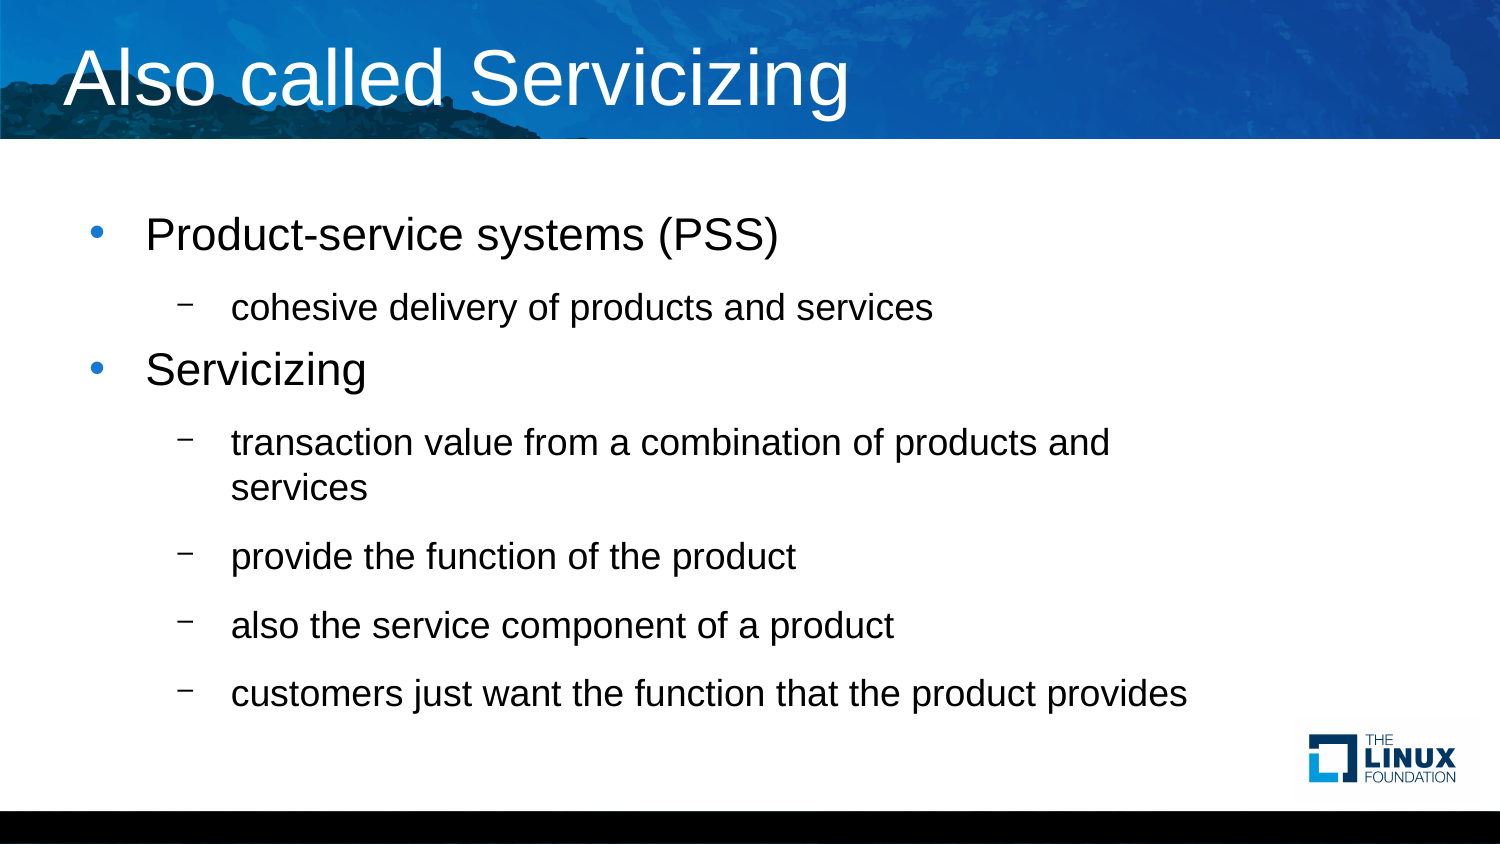

# Also called Servicizing
Product-service systems (PSS)
cohesive delivery of products and services
Servicizing
transaction value from a combination of products and services
provide the function of the product
also the service component of a product
customers just want the function that the product provides